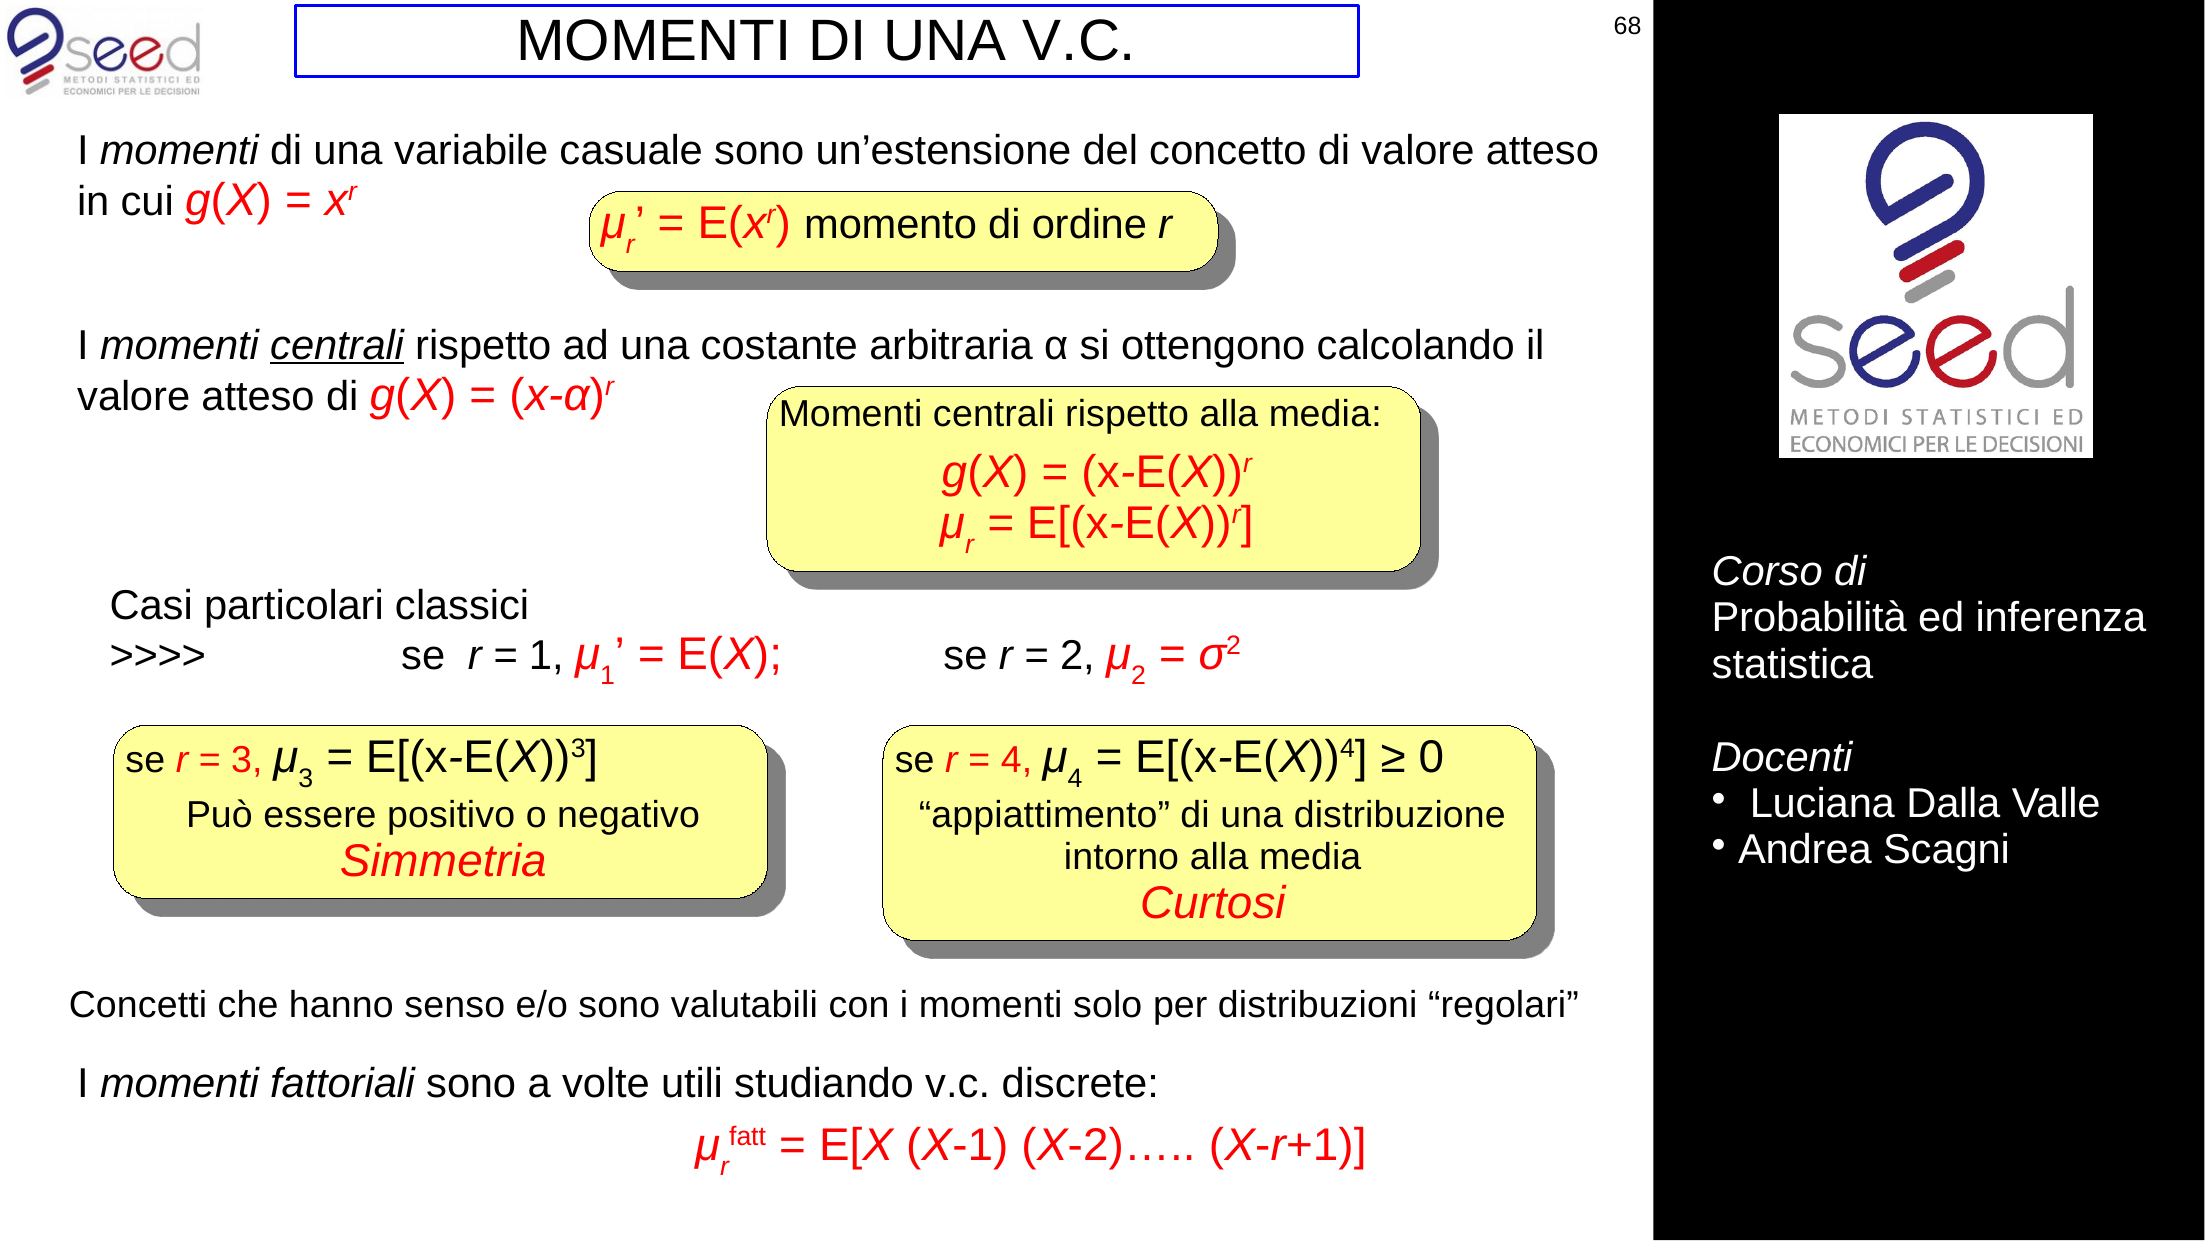

MOMENTI DI UNA V.C.
I momenti di una variabile casuale sono un’estensione del concetto di valore atteso in cui g(X) = xr
μr’ = E(xr) momento di ordine r
I momenti centrali rispetto ad una costante arbitraria α si ottengono calcolando il valore atteso di g(X) = (x-α)r
Momenti centrali rispetto alla media:
g(X) = (x-E(X))r
μr = E[(x-E(X))r]
Casi particolari classici
>>>> se r = 1, μ1’ = E(X); se r = 2, μ2 = σ2
se r = 3, μ3 = E[(x-E(X))3]
Può essere positivo o negativo
Simmetria
se r = 4, μ4 = E[(x-E(X))4] ≥ 0
“appiattimento” di una distribuzione intorno alla media
Curtosi
Concetti che hanno senso e/o sono valutabili con i momenti solo per distribuzioni “regolari”
I momenti fattoriali sono a volte utili studiando v.c. discrete:
								Aμrfatt = E[X (X-1) (X-2)….. (X-r+1)]